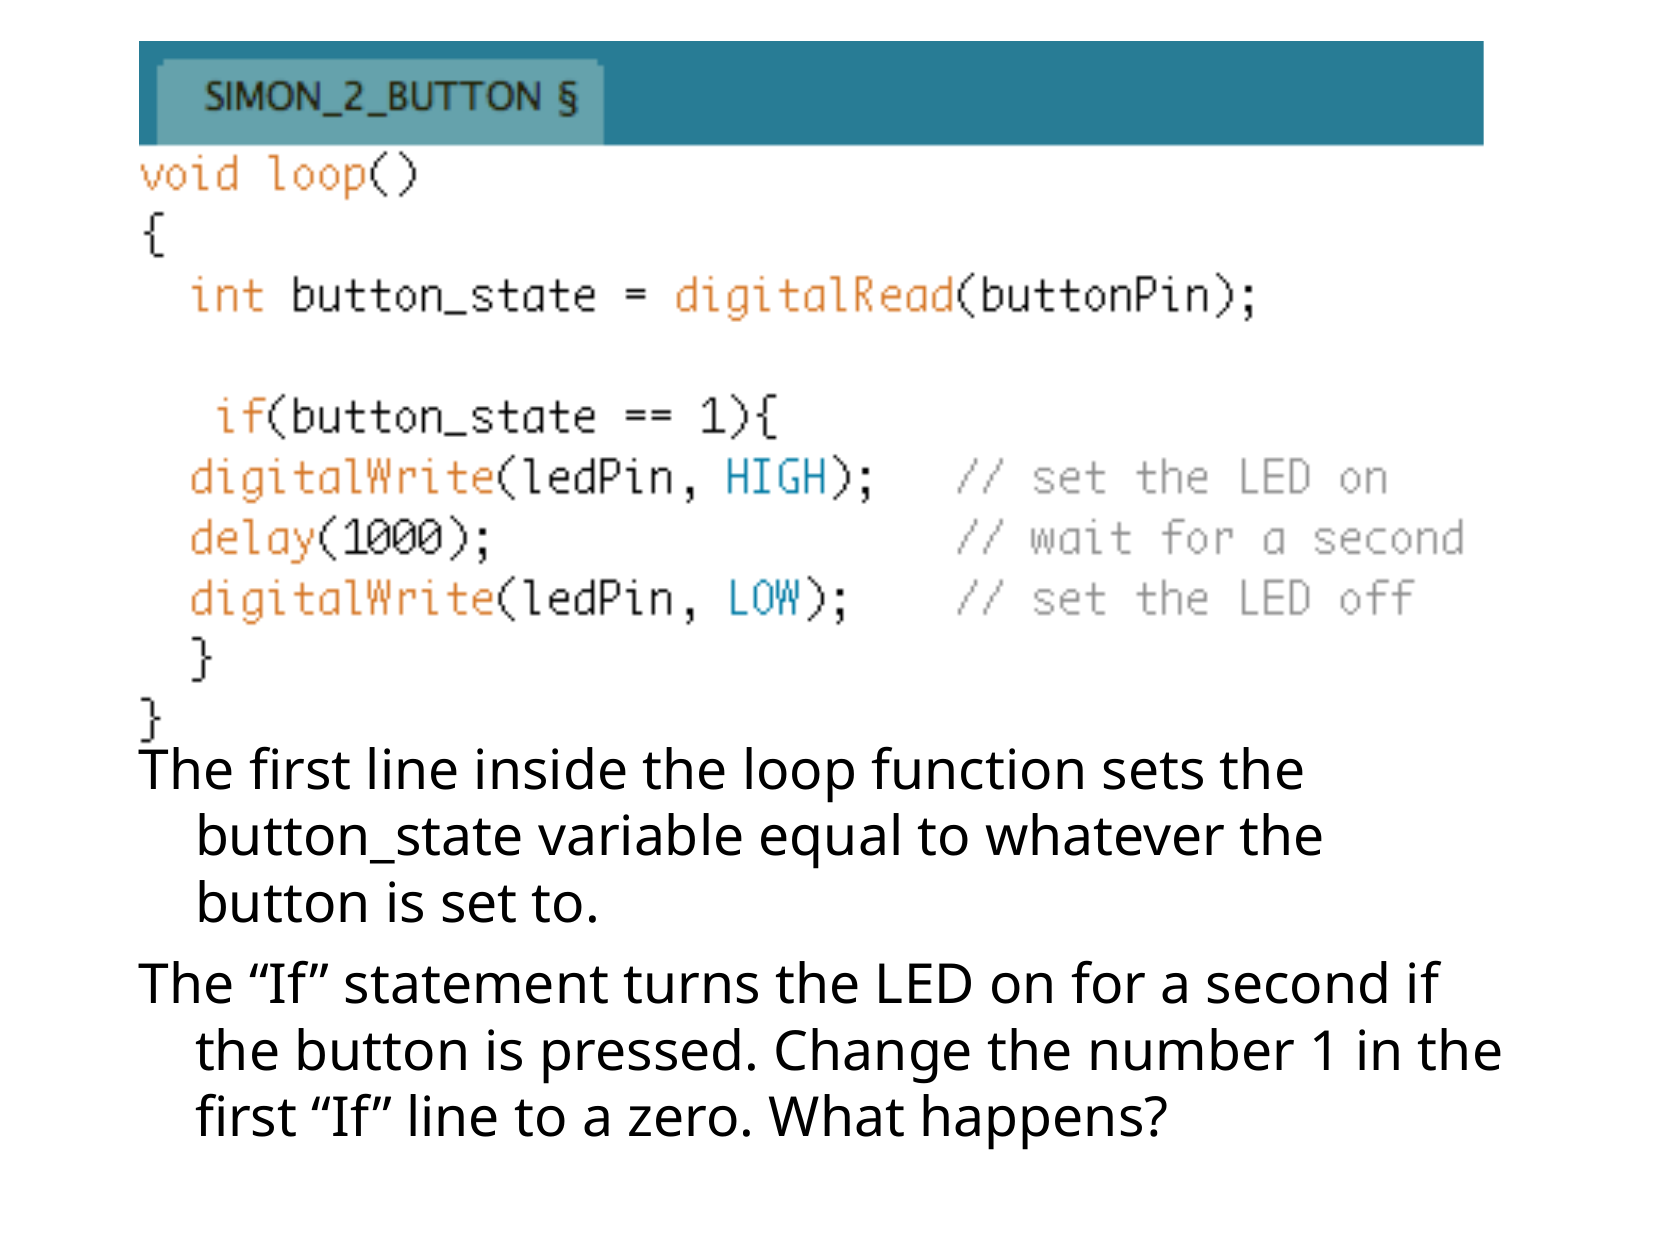

The first line inside the loop function sets the button_state variable equal to whatever the button is set to.
The “If” statement turns the LED on for a second if the button is pressed. Change the number 1 in the first “If” line to a zero. What happens?